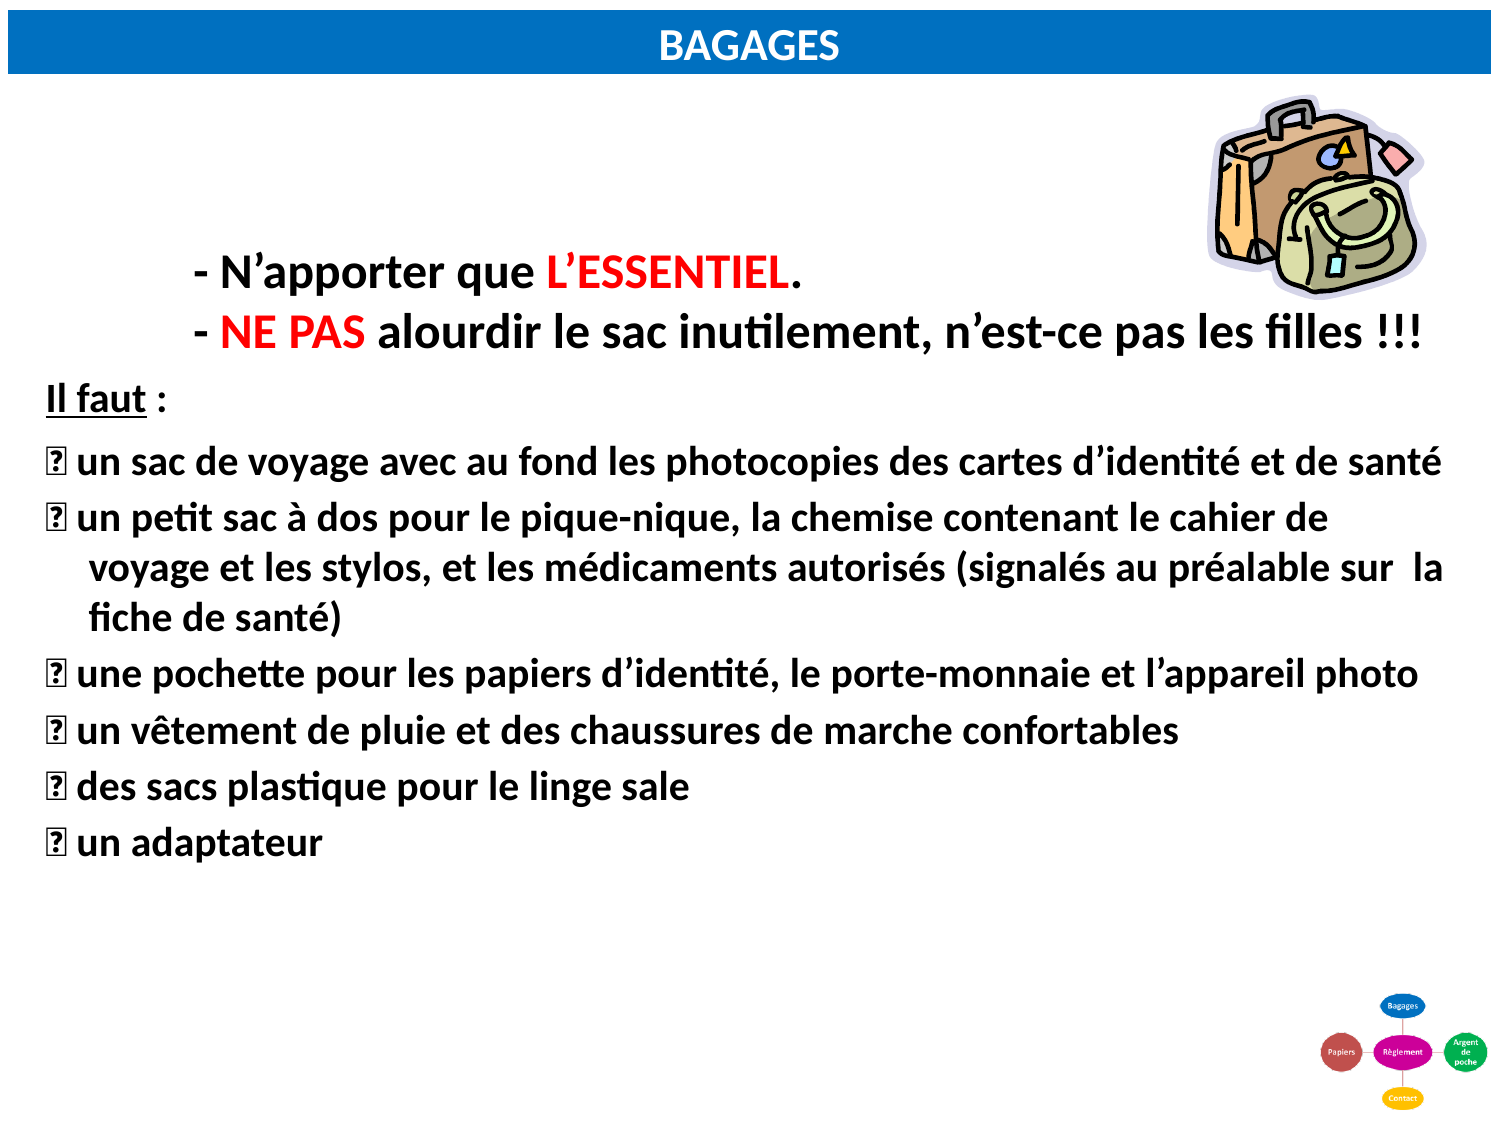

BAGAGES
	- N’apporter que L’ESSENTIEL.
	- NE PAS alourdir le sac inutilement, n’est-ce pas les filles !!!
Il faut :
 un sac de voyage avec au fond les photocopies des cartes d’identité et de santé
 un petit sac à dos pour le pique-nique, la chemise contenant le cahier de voyage et les stylos, et les médicaments autorisés (signalés au préalable sur la fiche de santé)
 une pochette pour les papiers d’identité, le porte-monnaie et l’appareil photo
 un vêtement de pluie et des chaussures de marche confortables
 des sacs plastique pour le linge sale
 un adaptateur